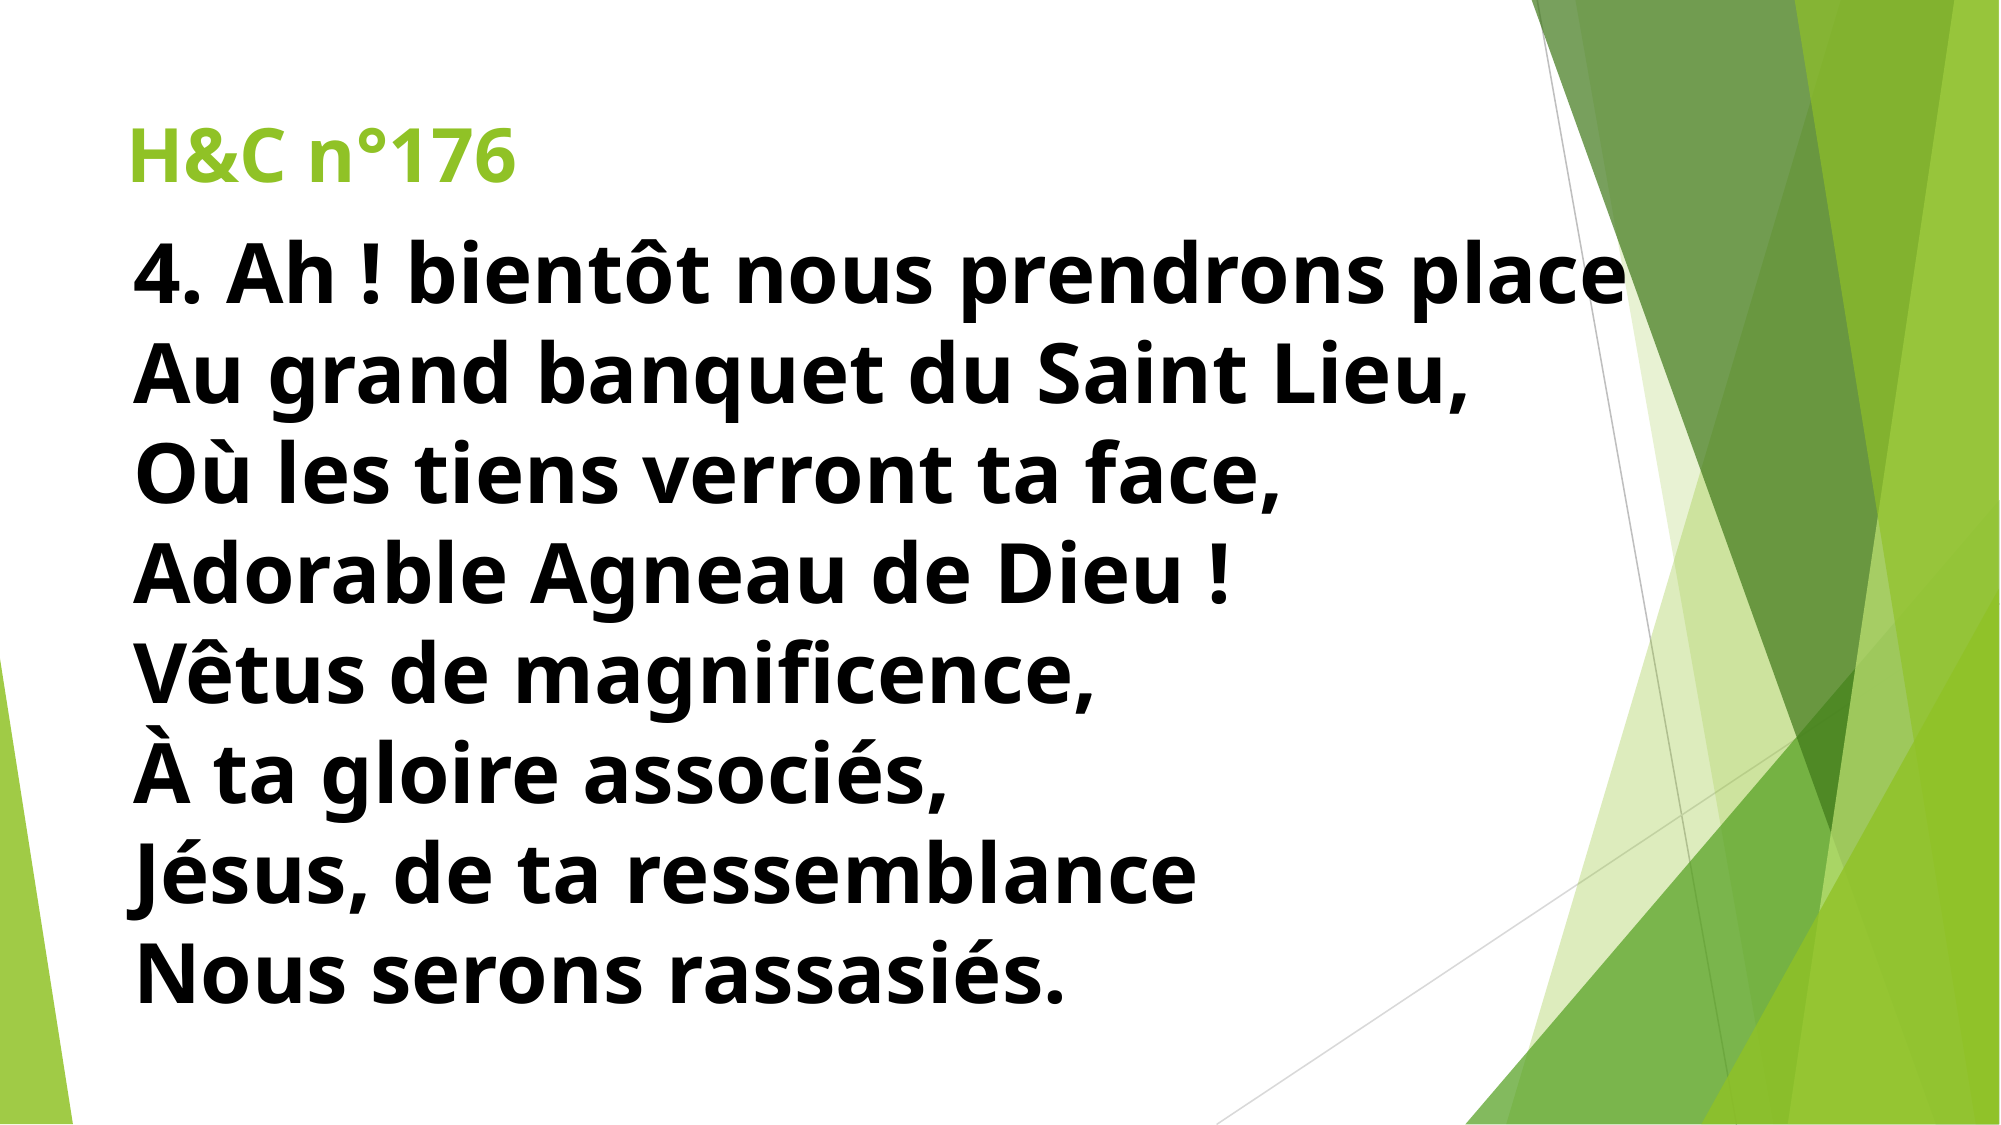

H&C n°176
4. Ah ! bientôt nous prendrons place
Au grand banquet du Saint Lieu,
Où les tiens verront ta face,
Adorable Agneau de Dieu !
Vêtus de magnificence,
À ta gloire associés,
Jésus, de ta ressemblance
Nous serons rassasiés.